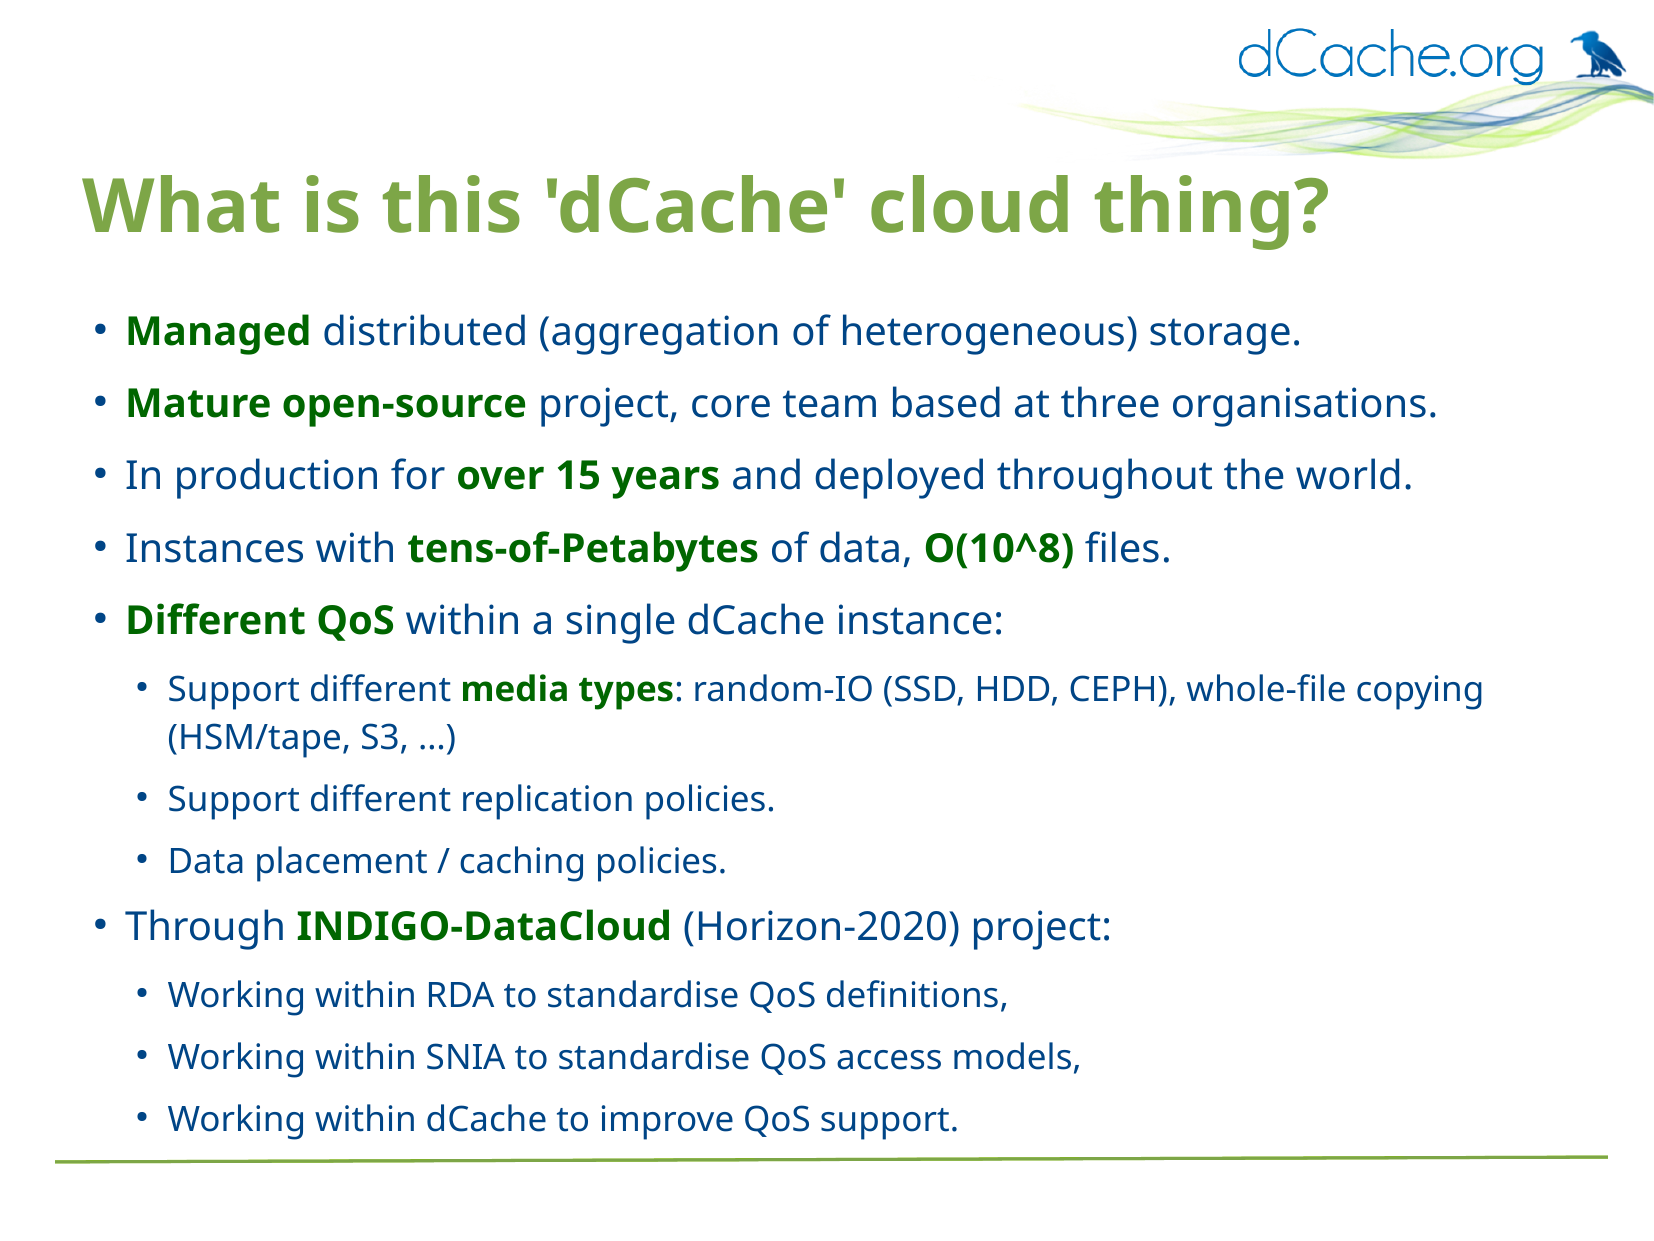

# What is this 'dCache' cloud thing?
Managed distributed (aggregation of heterogeneous) storage.
Mature open-source project, core team based at three organisations.
In production for over 15 years and deployed throughout the world.
Instances with tens-of-Petabytes of data, O(10^8) files.
Different QoS within a single dCache instance:
Support different media types: random-IO (SSD, HDD, CEPH), whole-file copying (HSM/tape, S3, …)
Support different replication policies.
Data placement / caching policies.
Through INDIGO-DataCloud (Horizon-2020) project:
Working within RDA to standardise QoS definitions,
Working within SNIA to standardise QoS access models,
Working within dCache to improve QoS support.